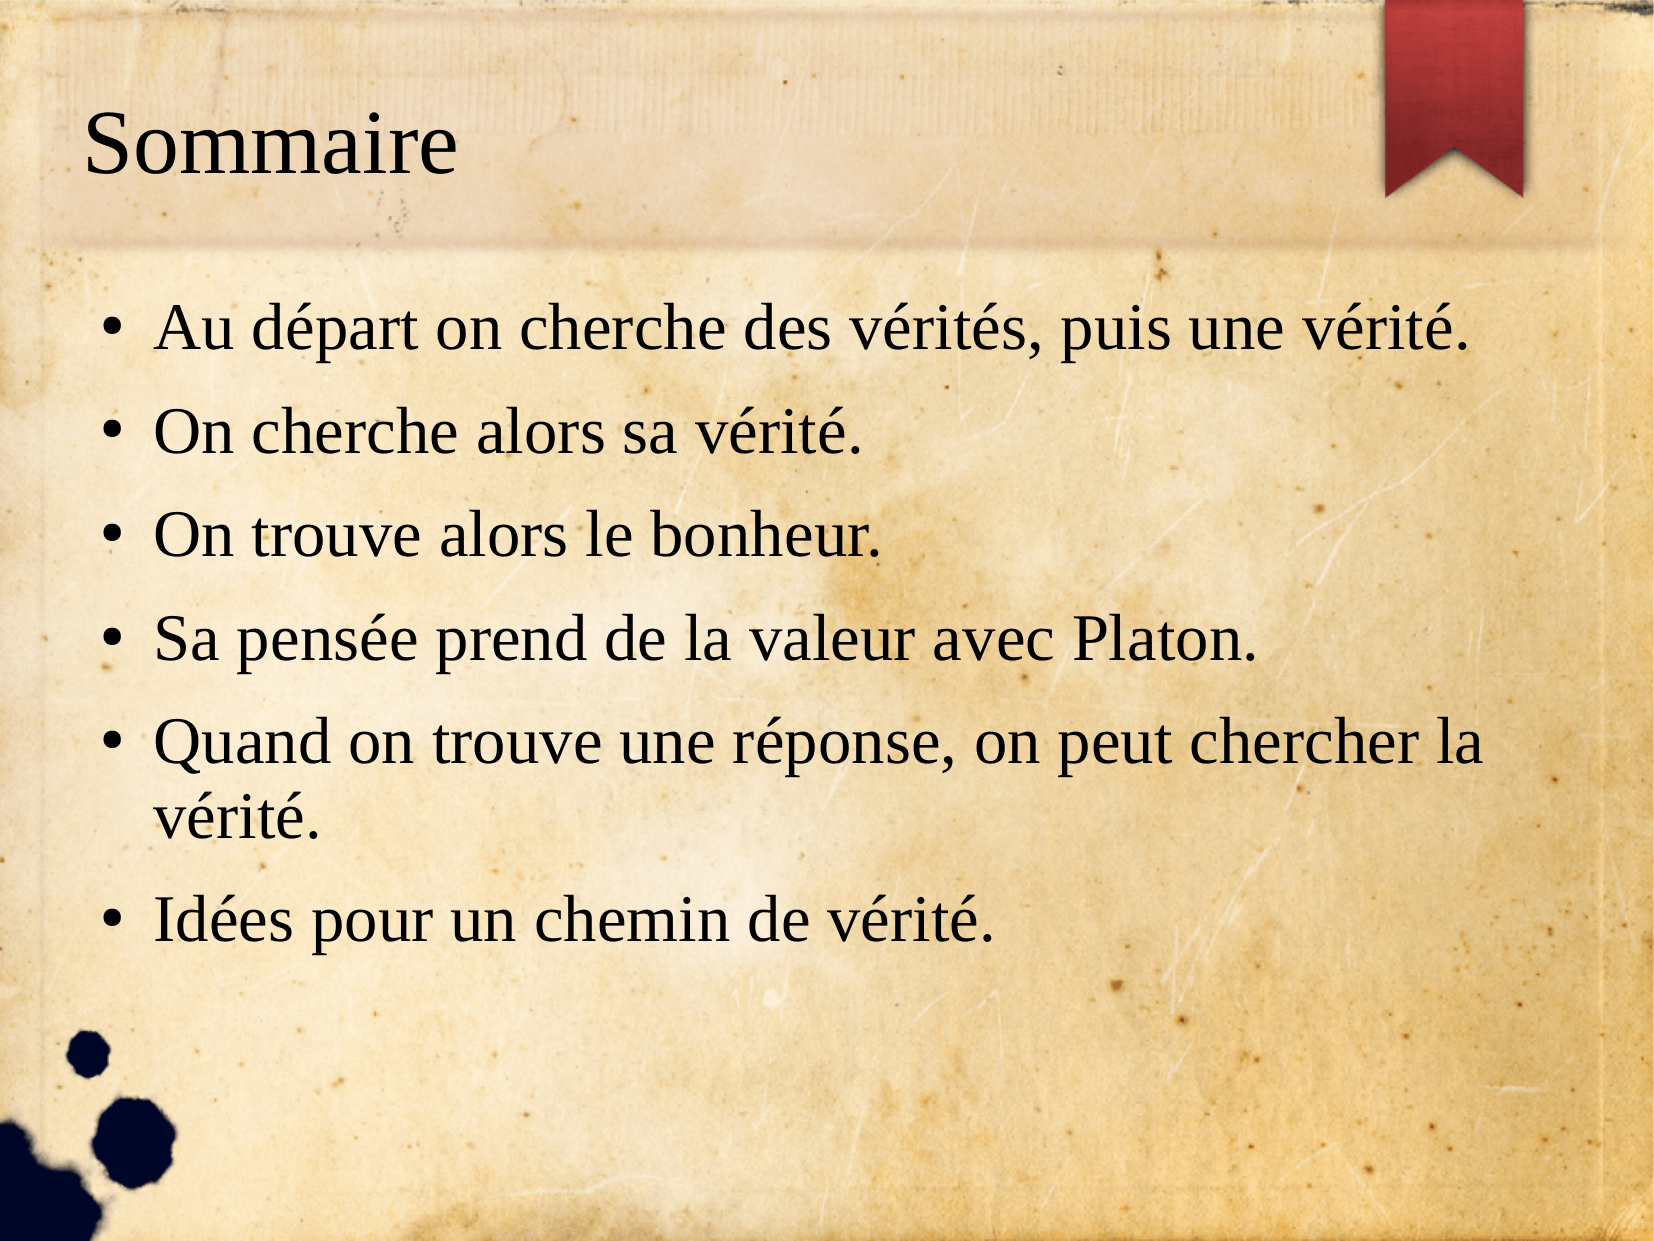

# Sommaire
Au départ on cherche des vérités, puis une vérité.
On cherche alors sa vérité.
On trouve alors le bonheur.
Sa pensée prend de la valeur avec Platon.
Quand on trouve une réponse, on peut chercher la vérité.
Idées pour un chemin de vérité.